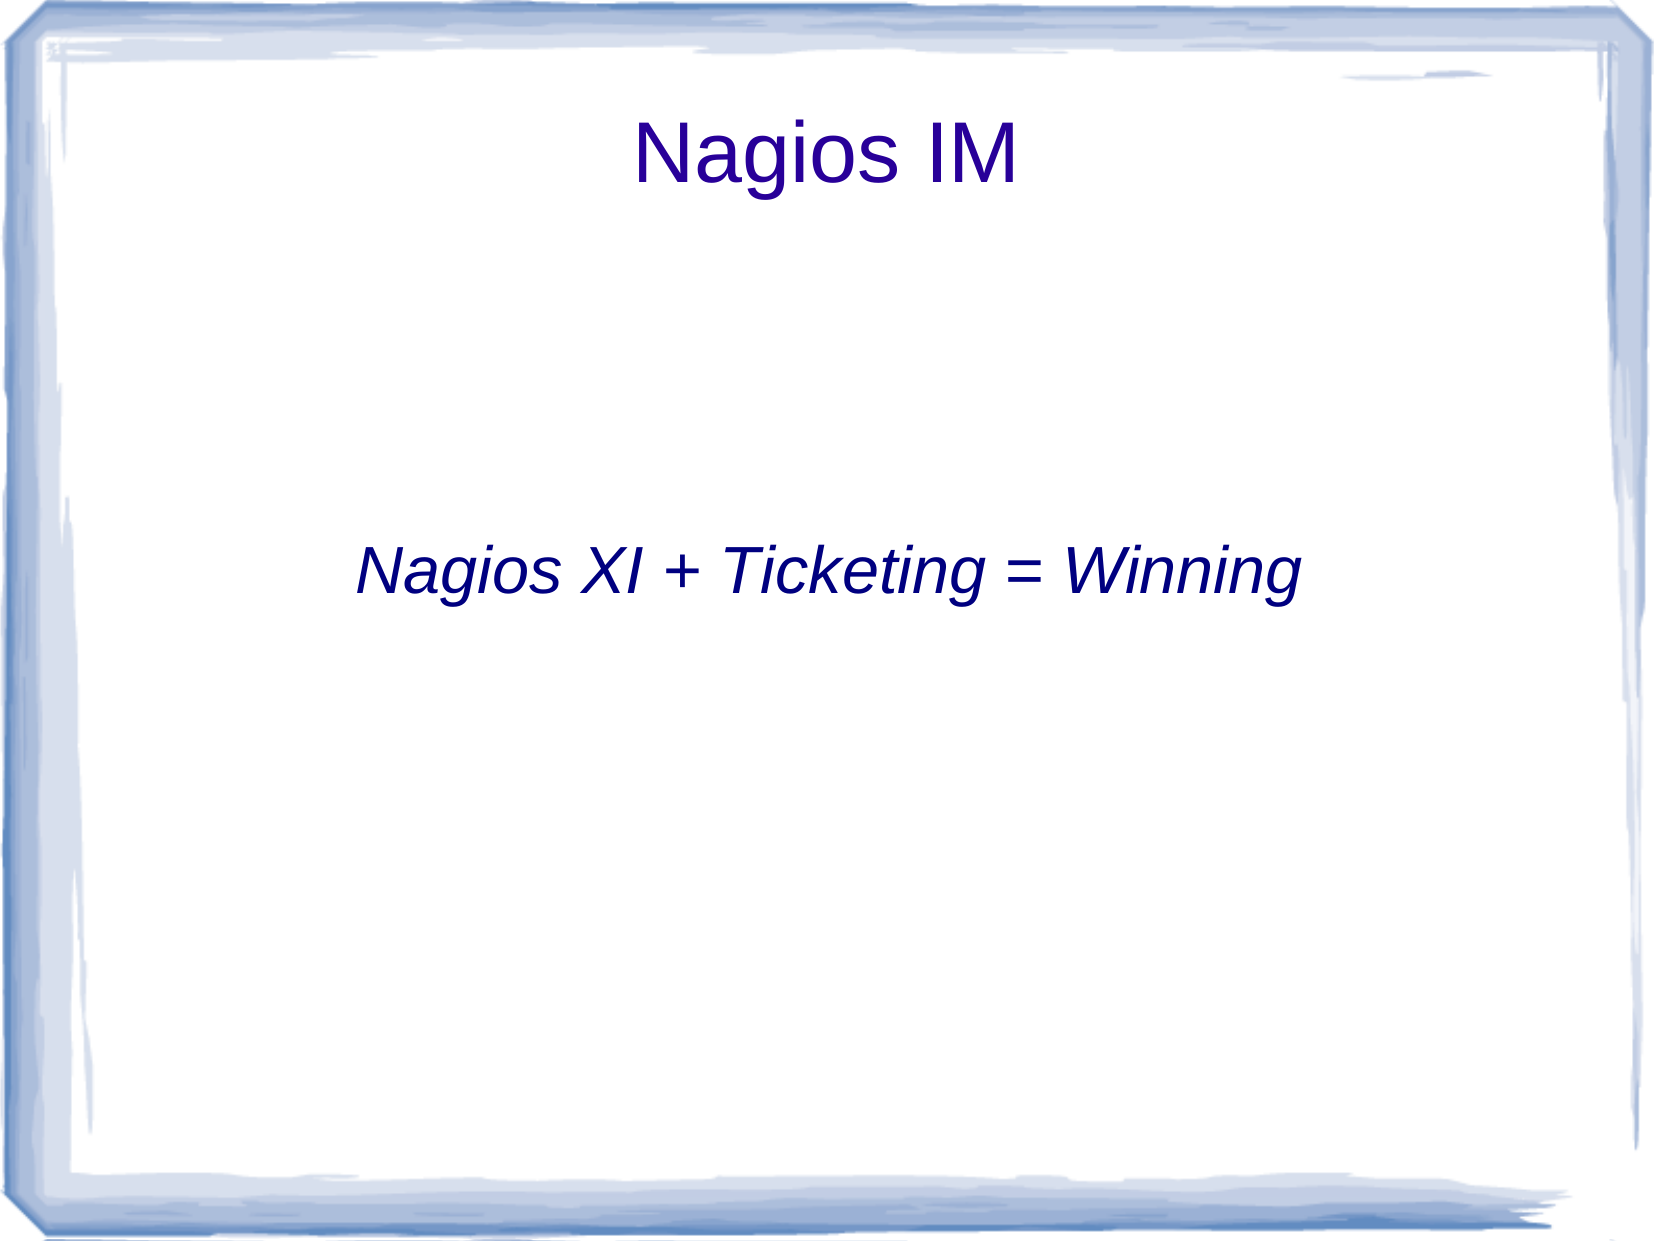

# Nagios IM
 Nagios XI + Ticketing = Winning